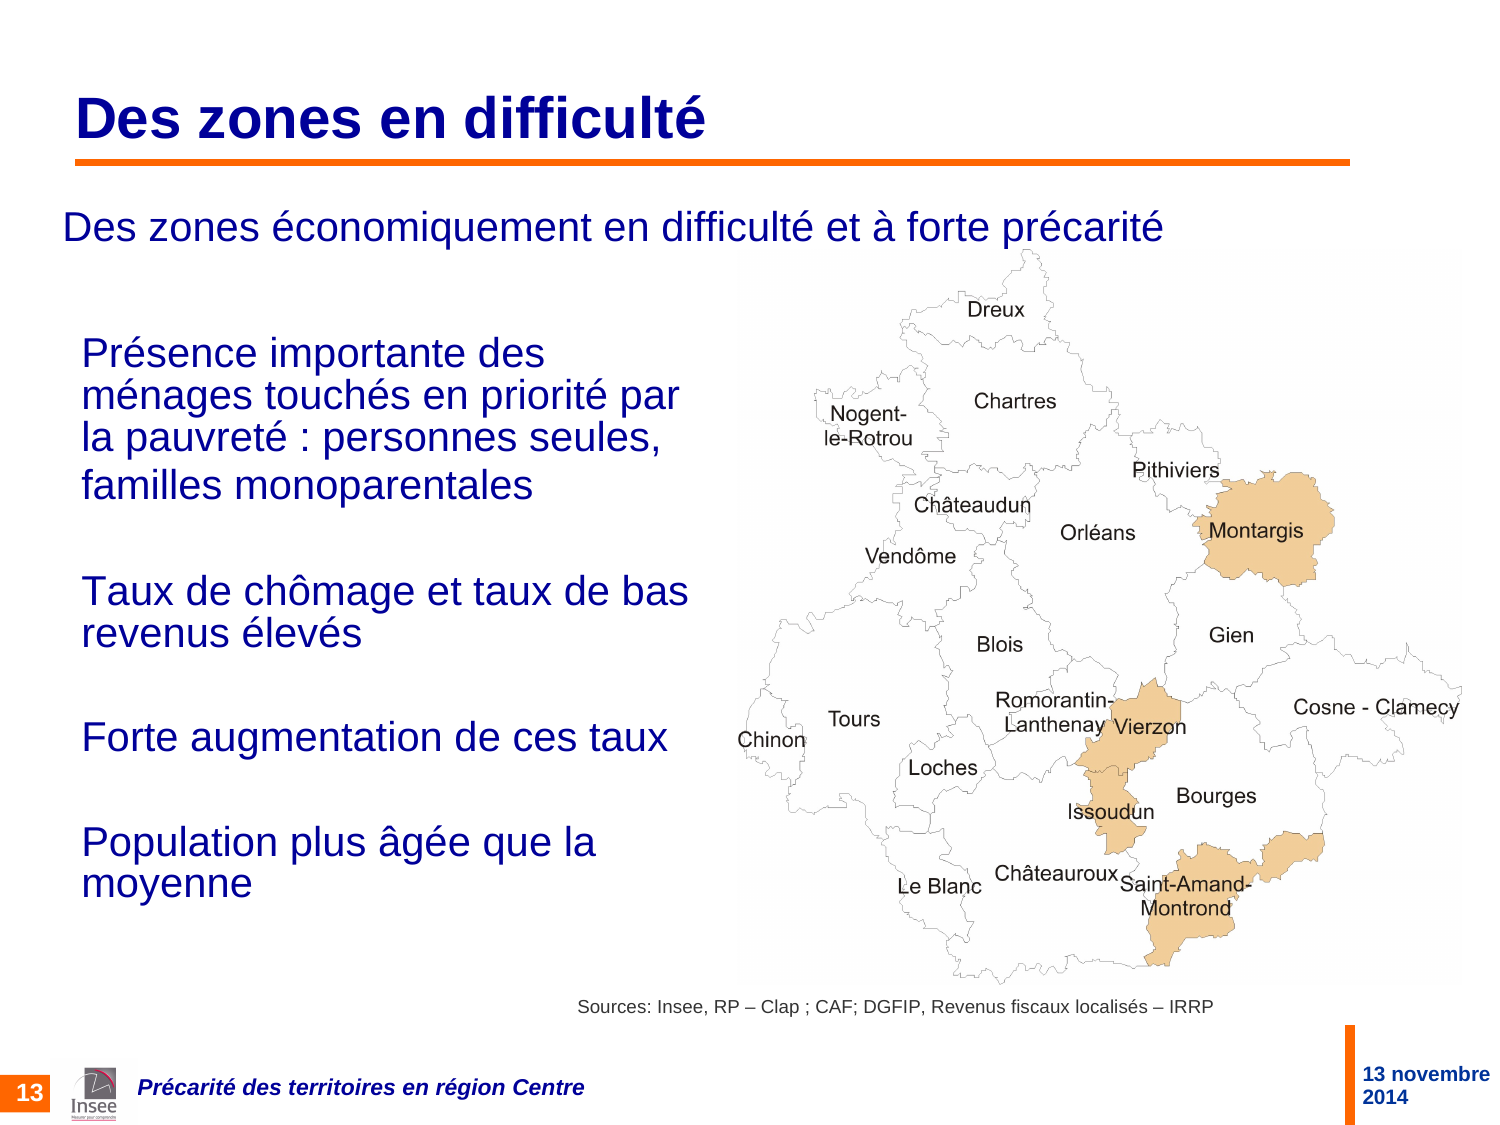

# Des zones en difficulté
Des zones économiquement en difficulté et à forte précarité
Présence importante des ménages touchés en priorité par la pauvreté : personnes seules, familles monoparentales
Taux de chômage et taux de bas revenus élevés
Forte augmentation de ces taux
Population plus âgée que la moyenne
Sources: Insee, RP – Clap ; CAF; DGFIP, Revenus fiscaux localisés – IRRP
Date
13
Titre du diaporama